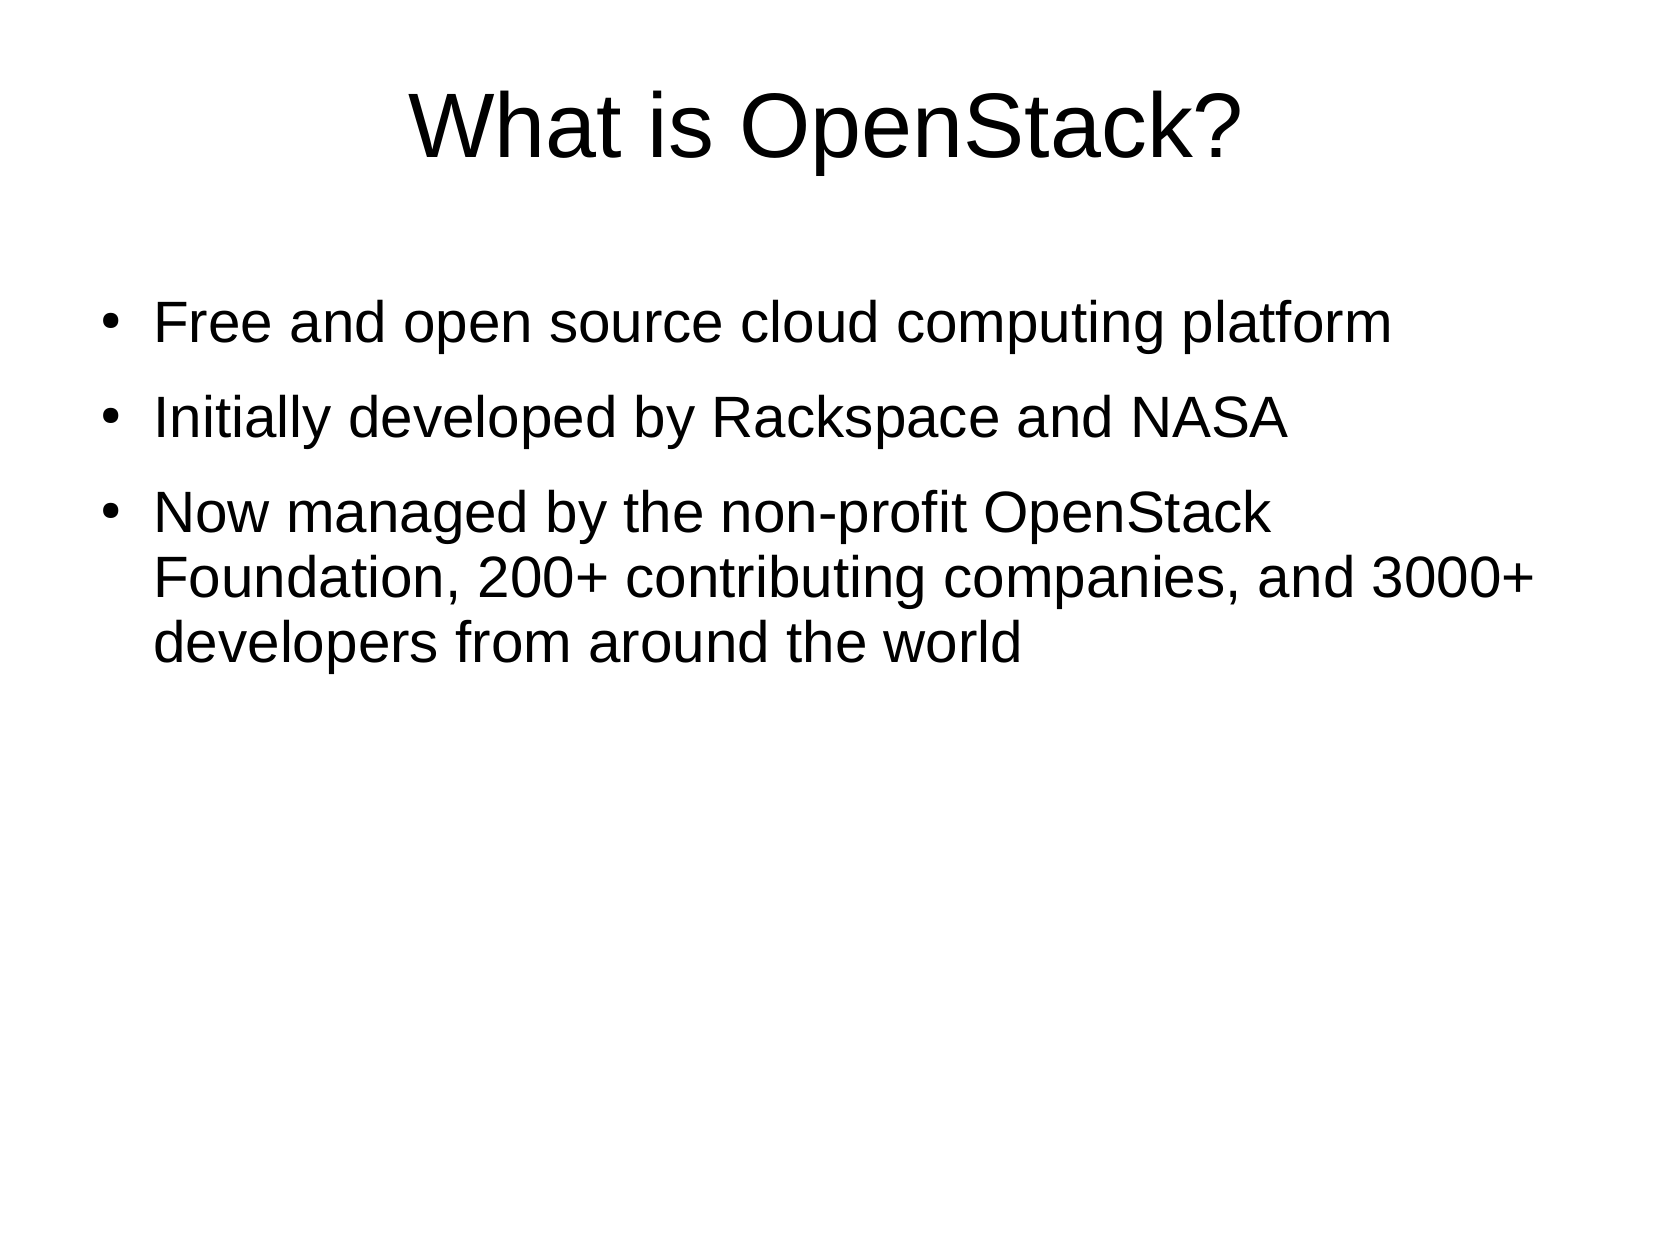

# What is OpenStack?
Free and open source cloud computing platform
Initially developed by Rackspace and NASA
Now managed by the non-profit OpenStack Foundation, 200+ contributing companies, and 3000+ developers from around the world